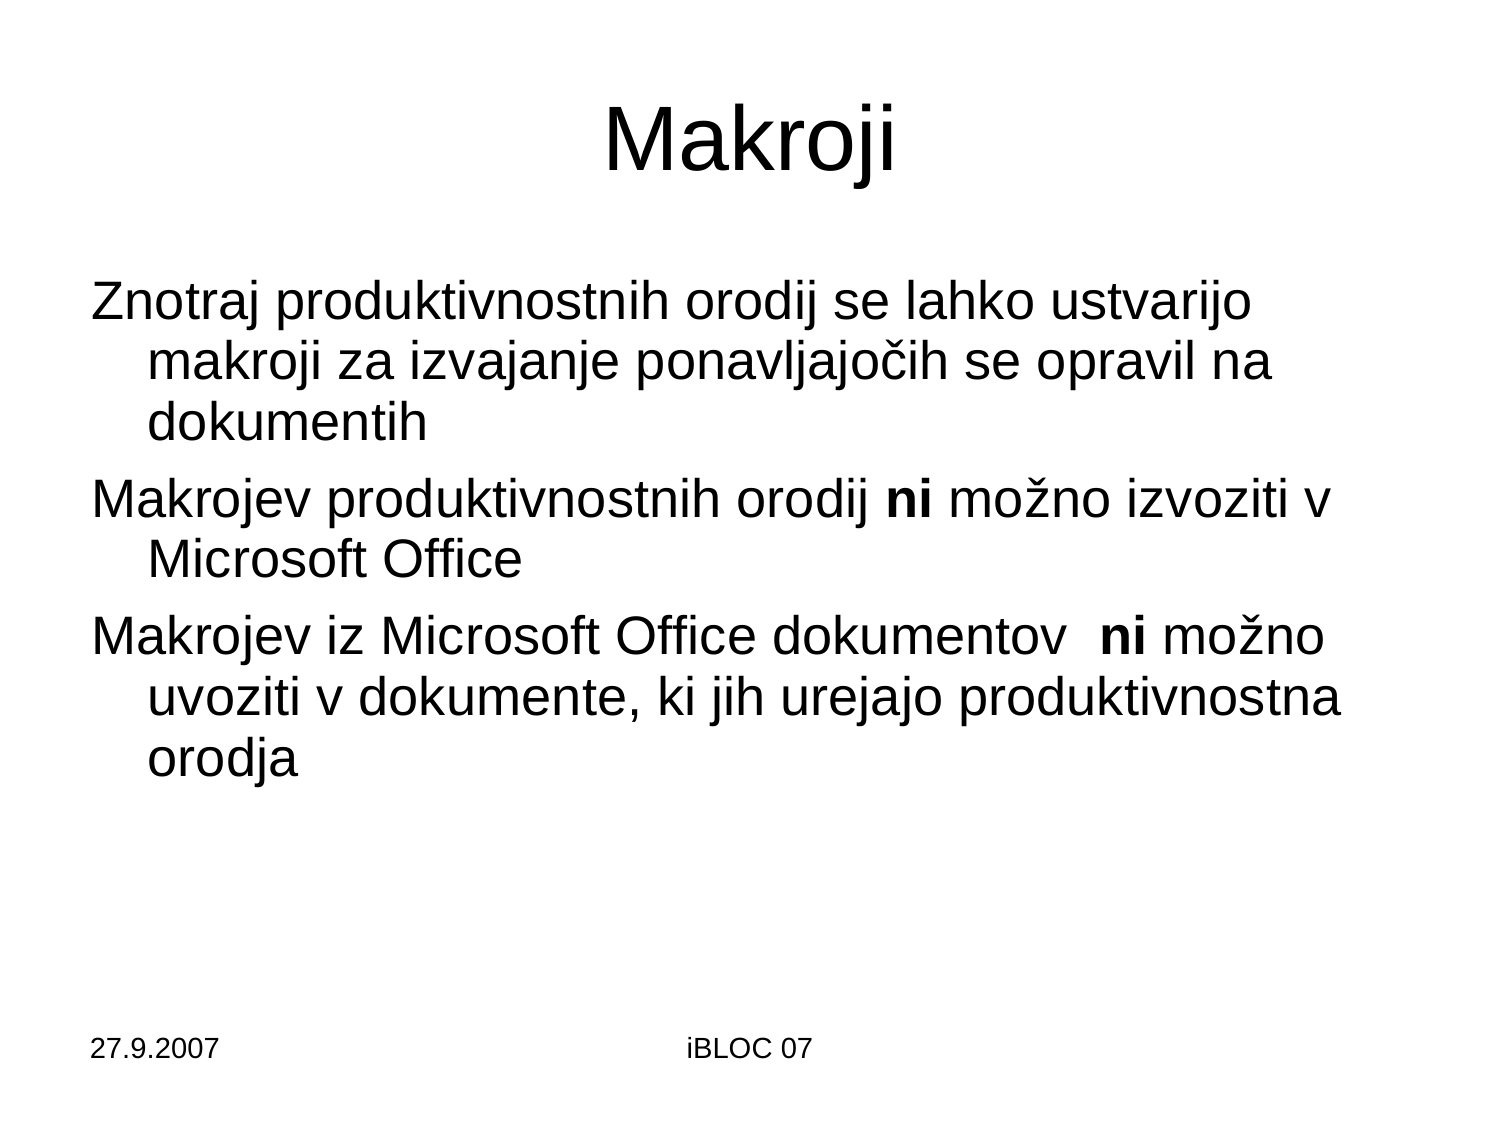

# Makroji
Znotraj produktivnostnih orodij se lahko ustvarijo makroji za izvajanje ponavljajočih se opravil na dokumentih
Makrojev produktivnostnih orodij ni možno izvoziti v Microsoft Office
Makrojev iz Microsoft Office dokumentov ni možno uvoziti v dokumente, ki jih urejajo produktivnostna orodja